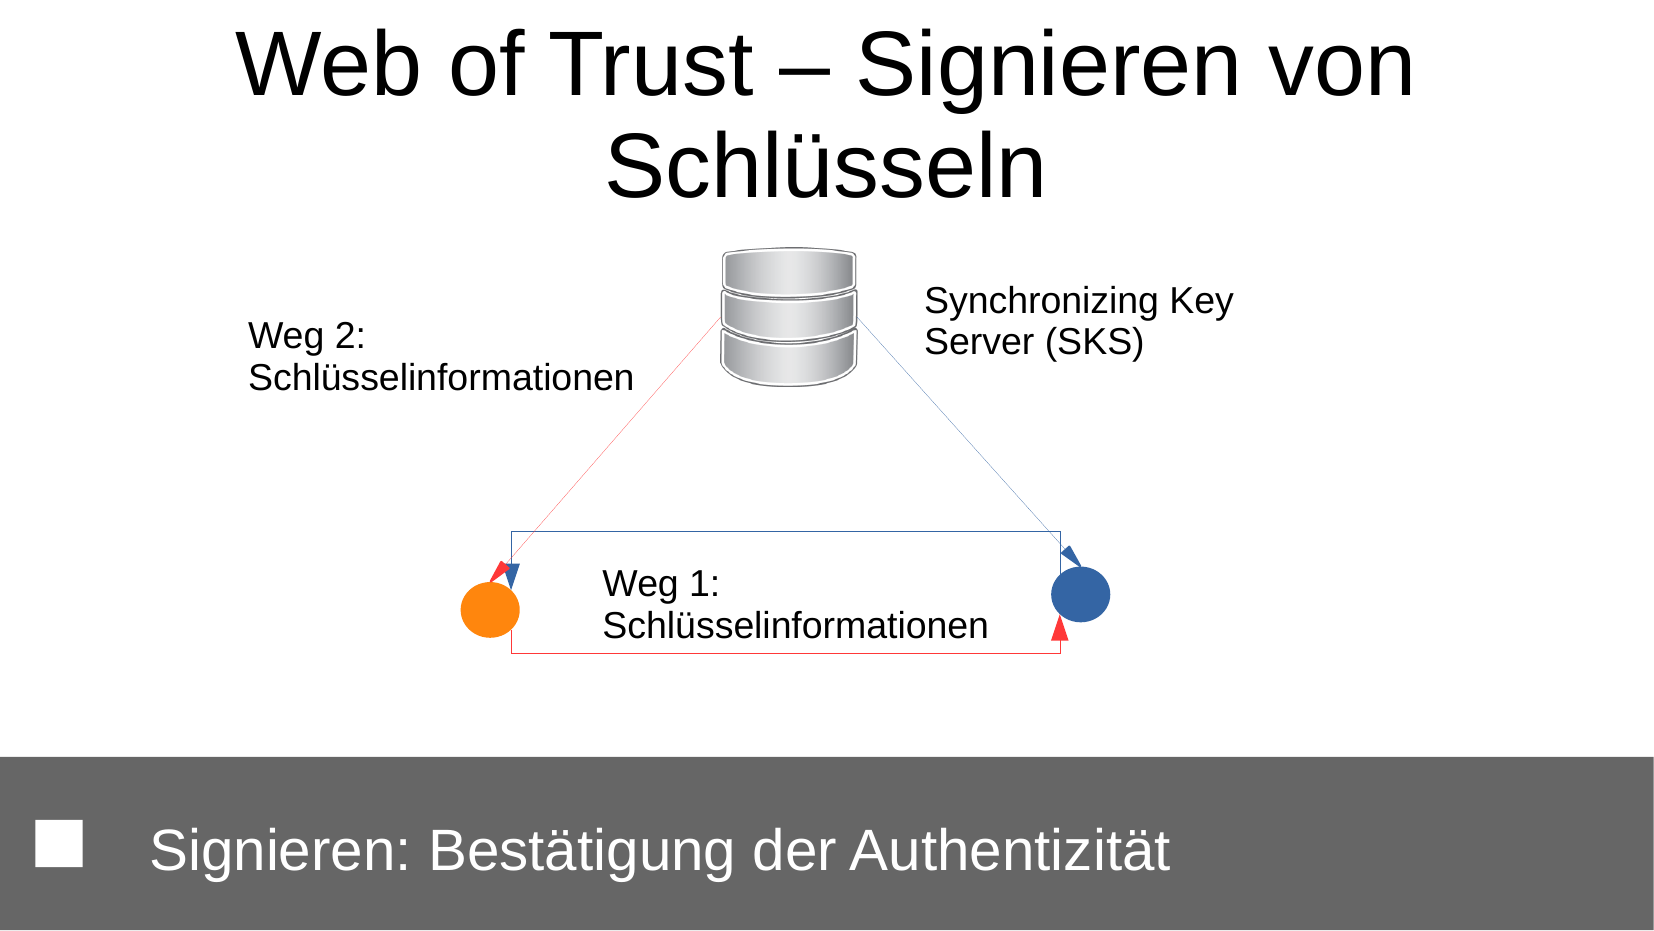

# Web of Trust – Signieren von Schlüsseln
Synchronizing Key Server (SKS)
Weg 2:
Schlüsselinformationen
Weg 1:
Schlüsselinformationen
Signieren: Bestätigung der Authentizität